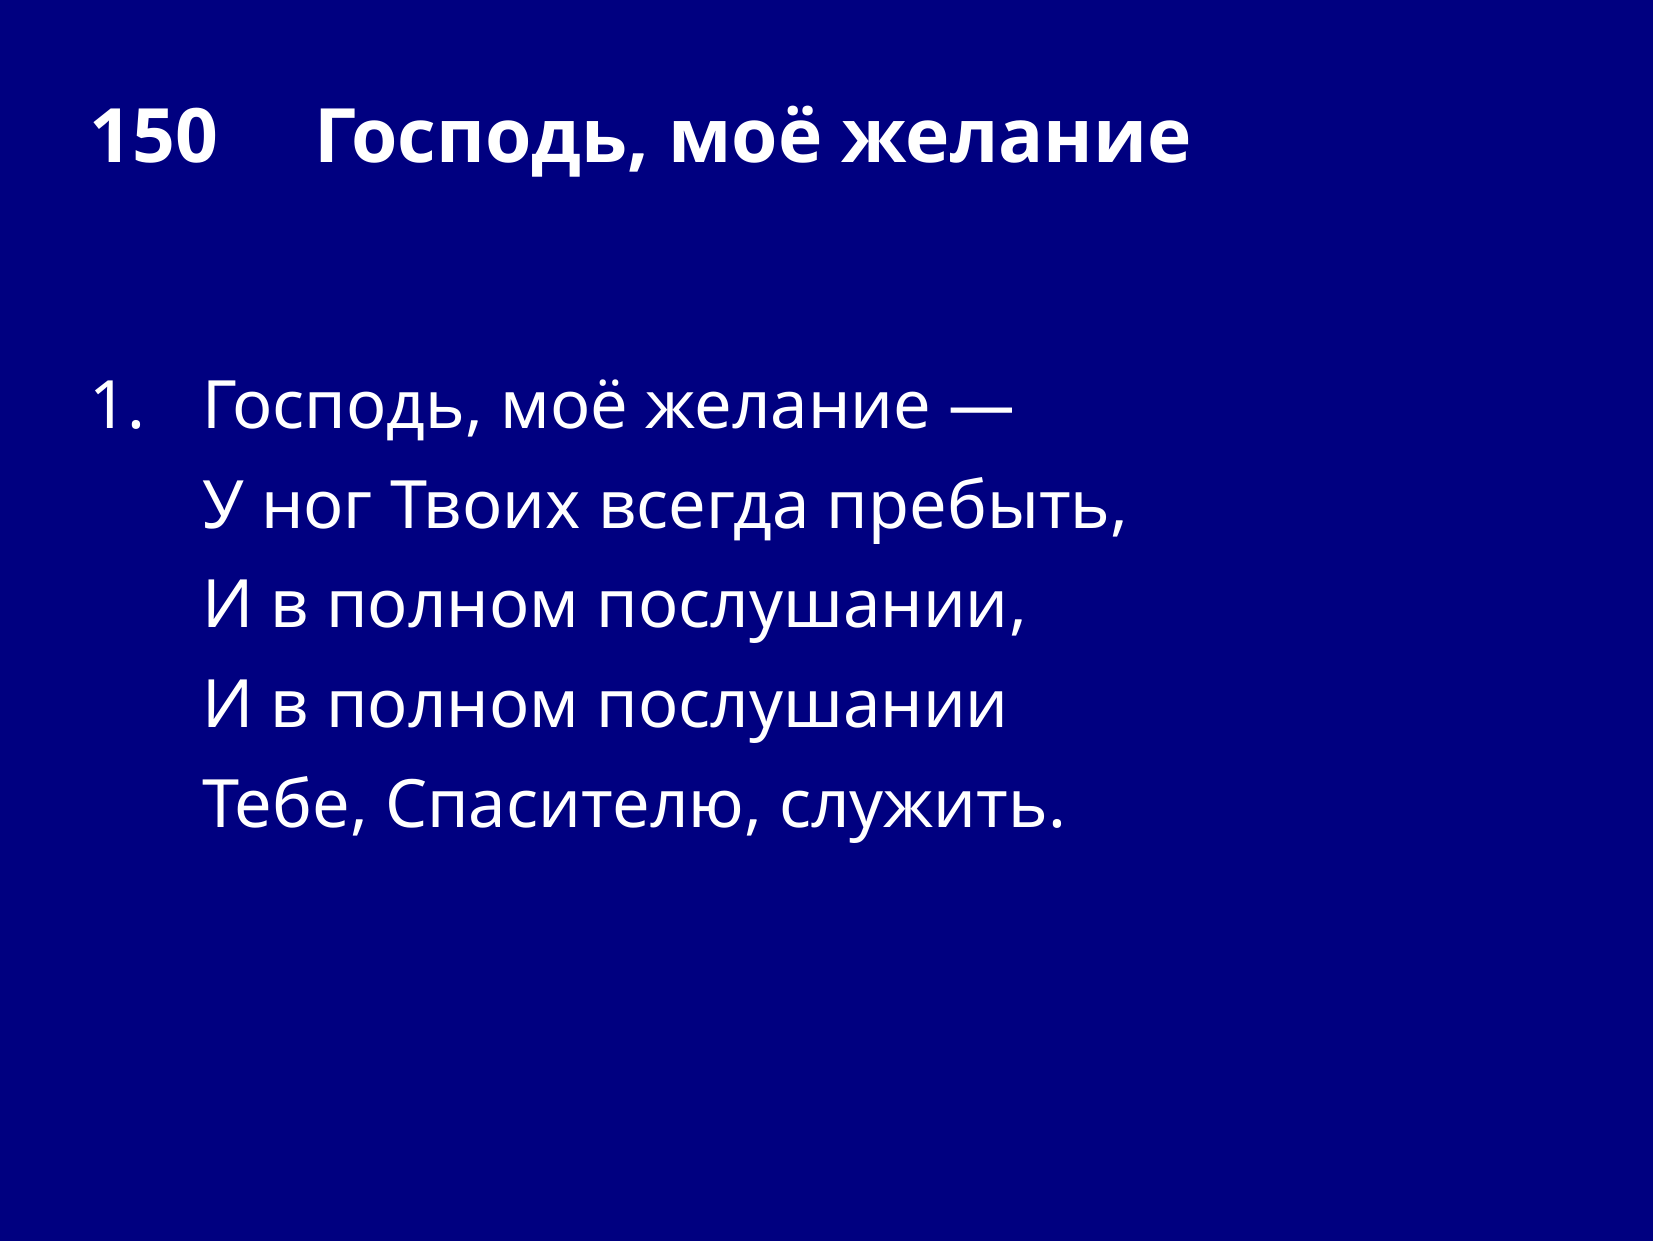

150	Господь, моё желание
1.	Господь, моё желание —
	У ног Твоих всегда пребыть,
	И в полном послушании,
	И в полном послушании
	Тебе, Спасителю, служить.